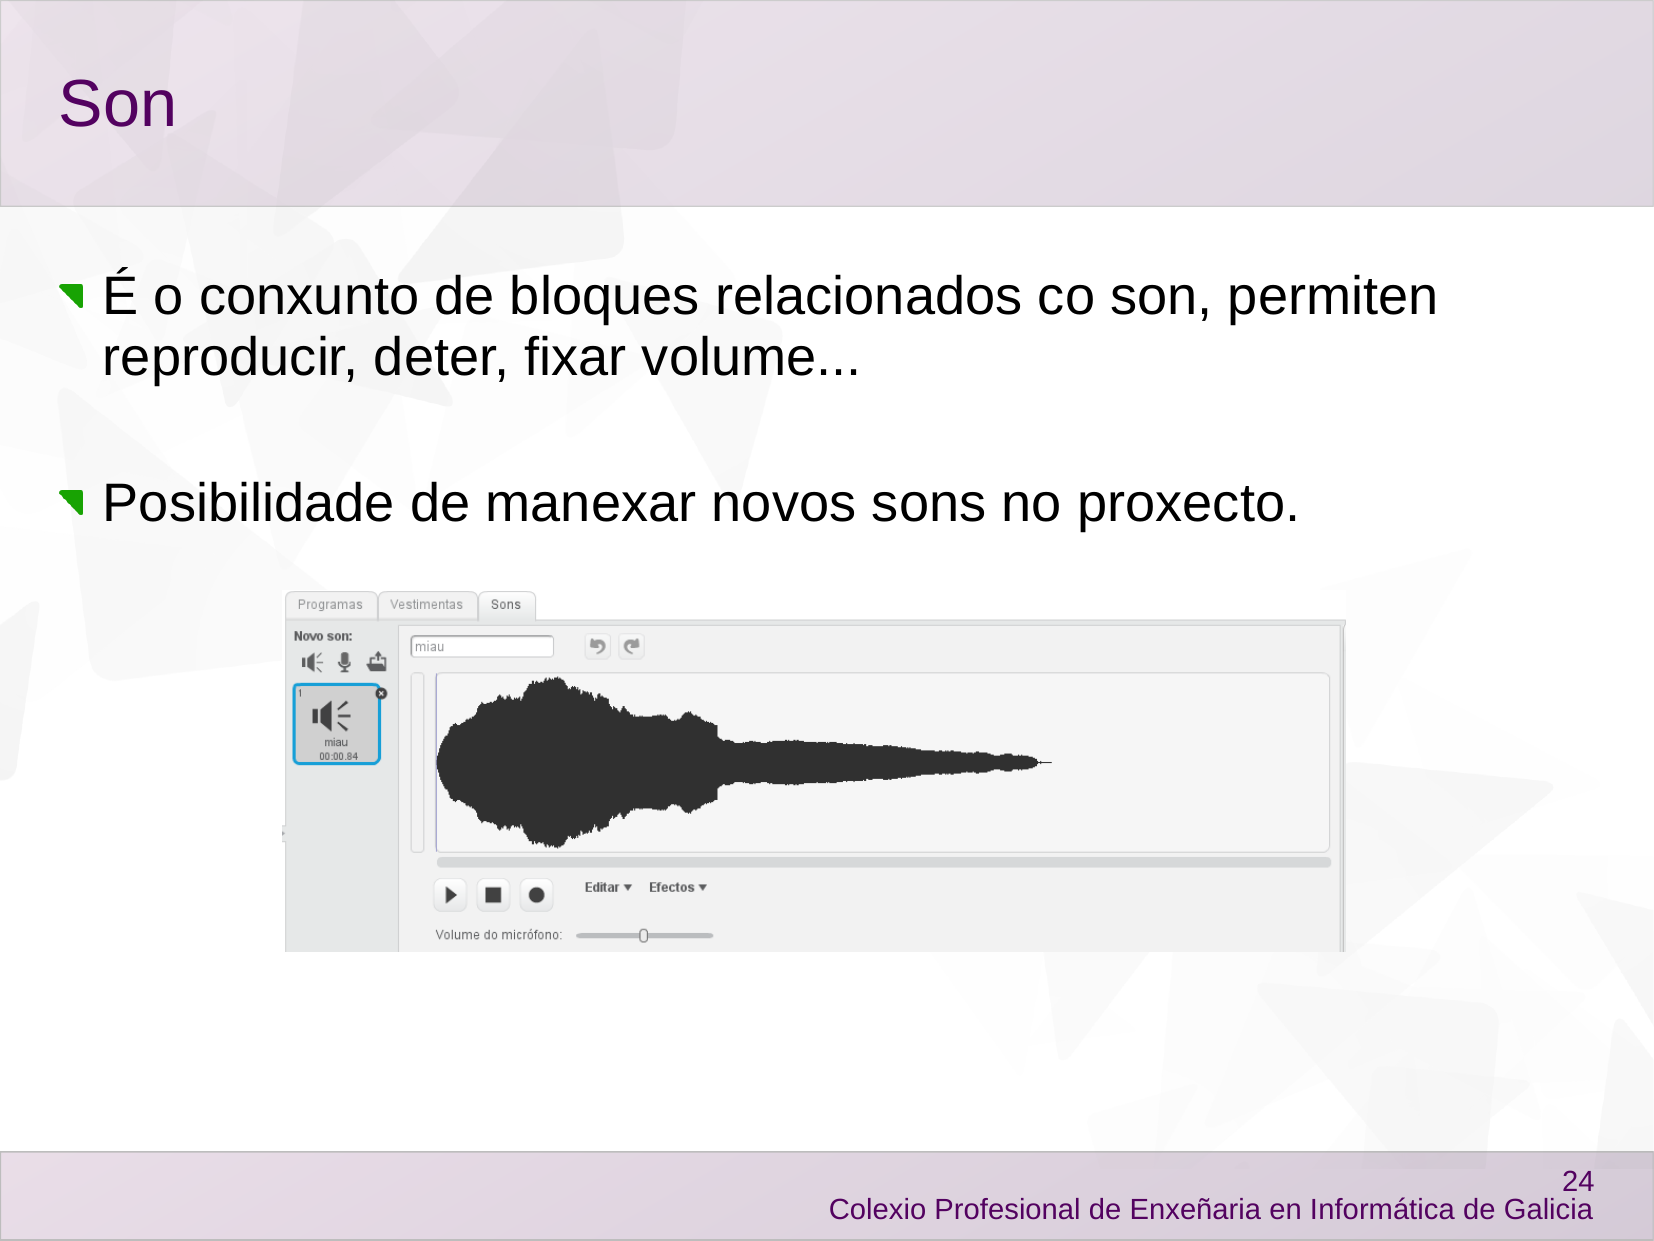

# Son
É o conxunto de bloques relacionados co son, permiten reproducir, deter, fixar volume...
Posibilidade de manexar novos sons no proxecto.
24
Colexio Profesional de Enxeñaria en Informática de Galicia